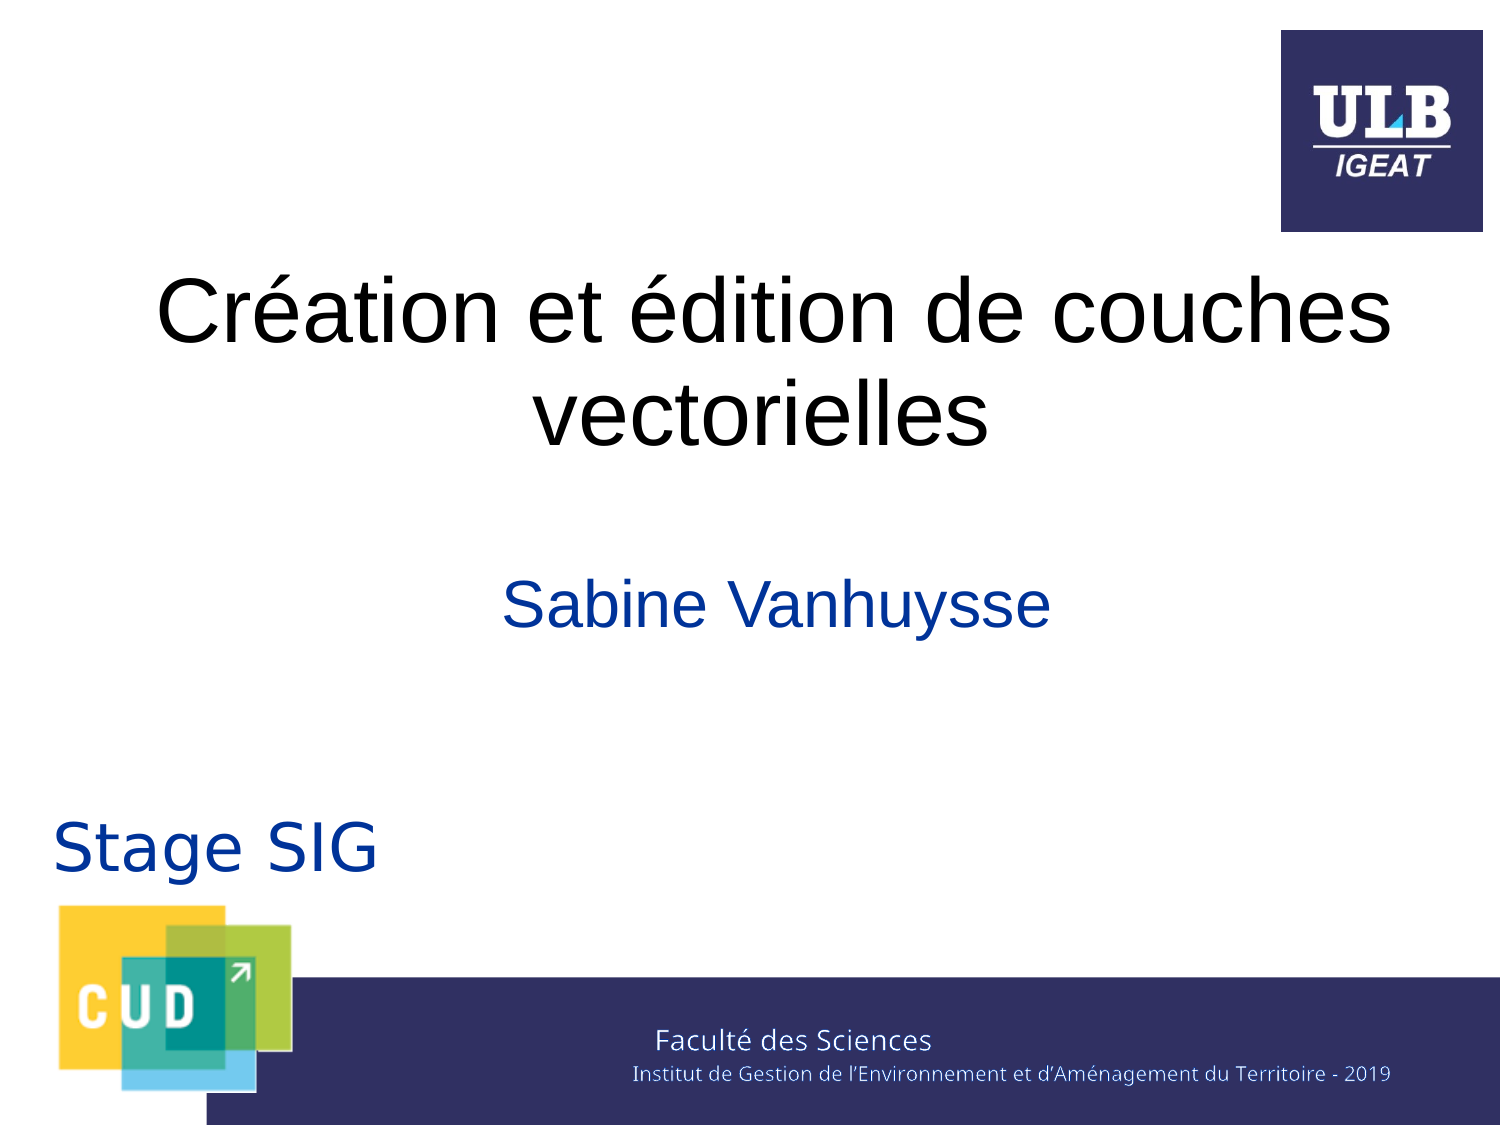

# Création et édition de couches vectorielles
Sabine Vanhuysse
Stage SIG
Faculté des Sciences
Institut de Gestion de l’Environnement et d’Aménagement du Territoire - 2019